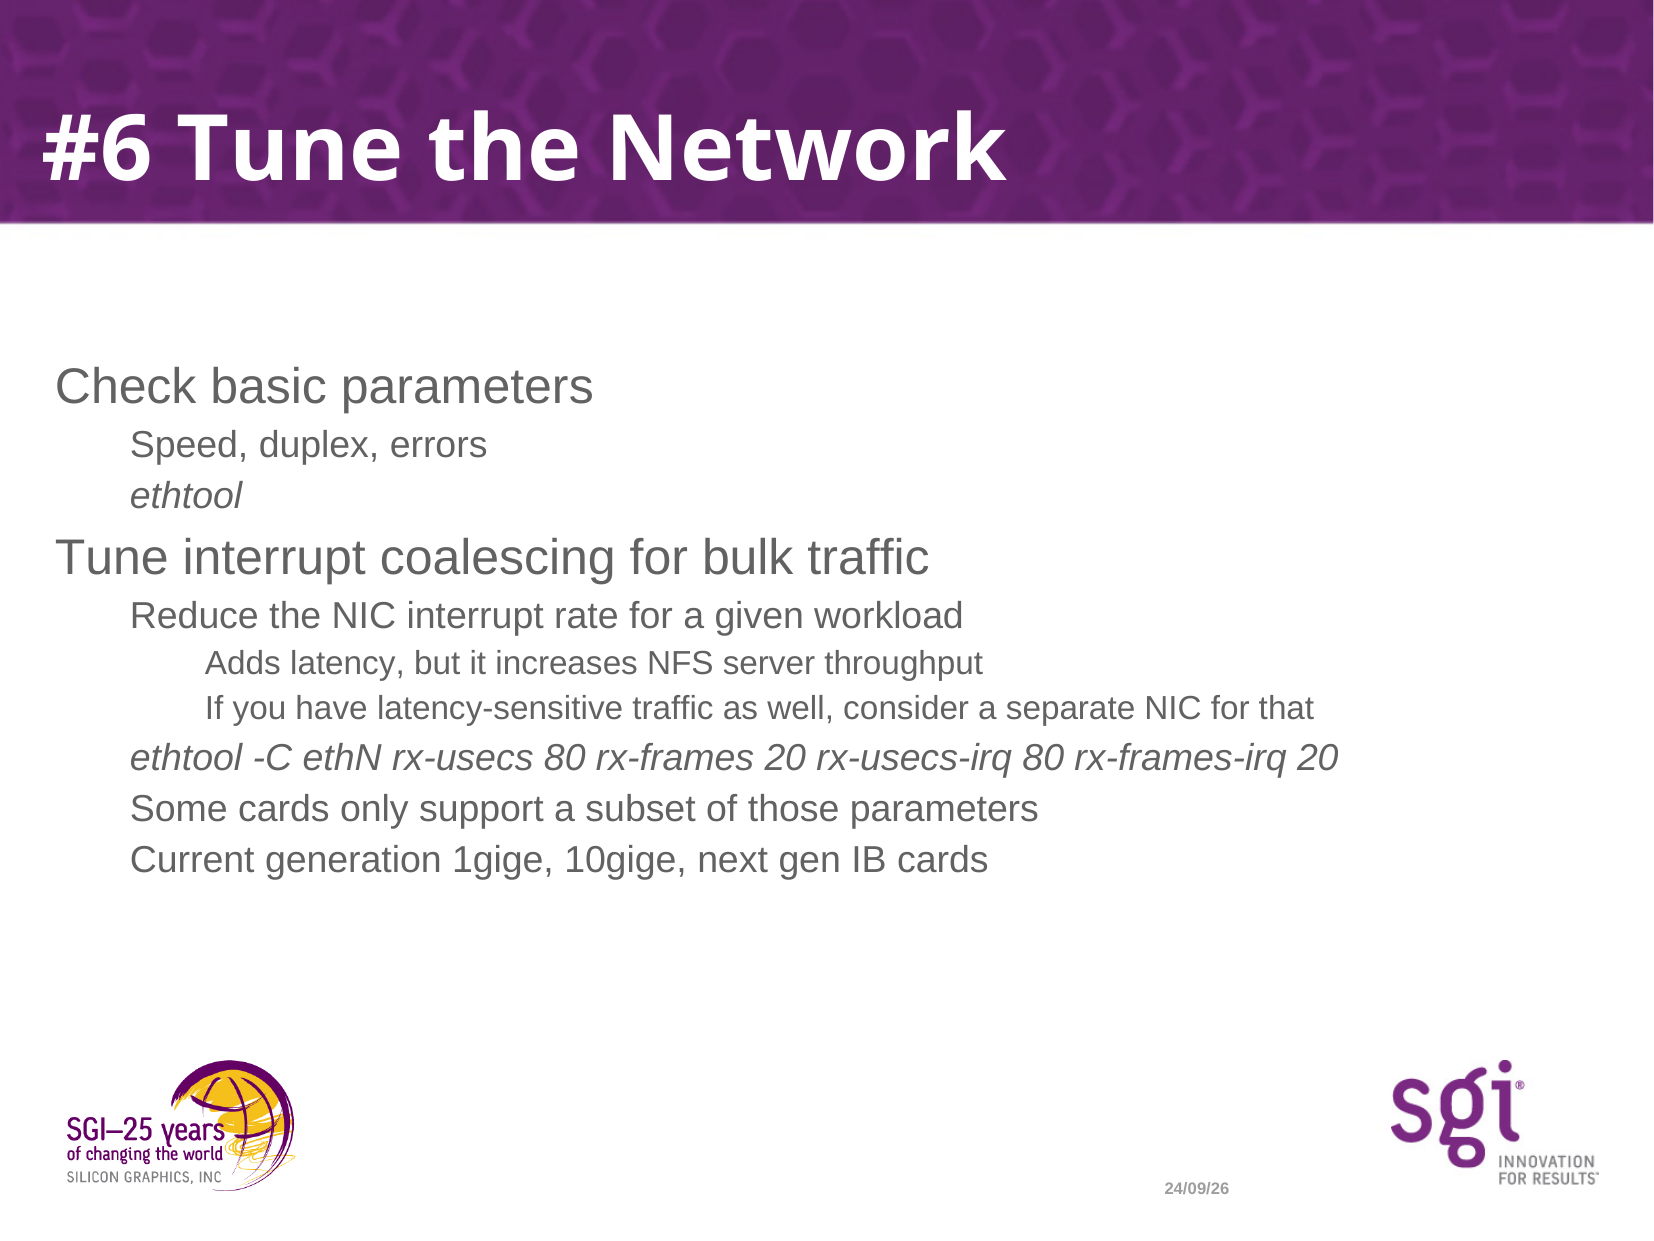

# #6 Tune the Network
Check basic parameters
Speed, duplex, errors
ethtool
Tune interrupt coalescing for bulk traffic
Reduce the NIC interrupt rate for a given workload
Adds latency, but it increases NFS server throughput
If you have latency-sensitive traffic as well, consider a separate NIC for that
ethtool -C ethN rx-usecs 80 rx-frames 20 rx-usecs-irq 80 rx-frames-irq 20
Some cards only support a subset of those parameters
Current generation 1gige, 10gige, next gen IB cards